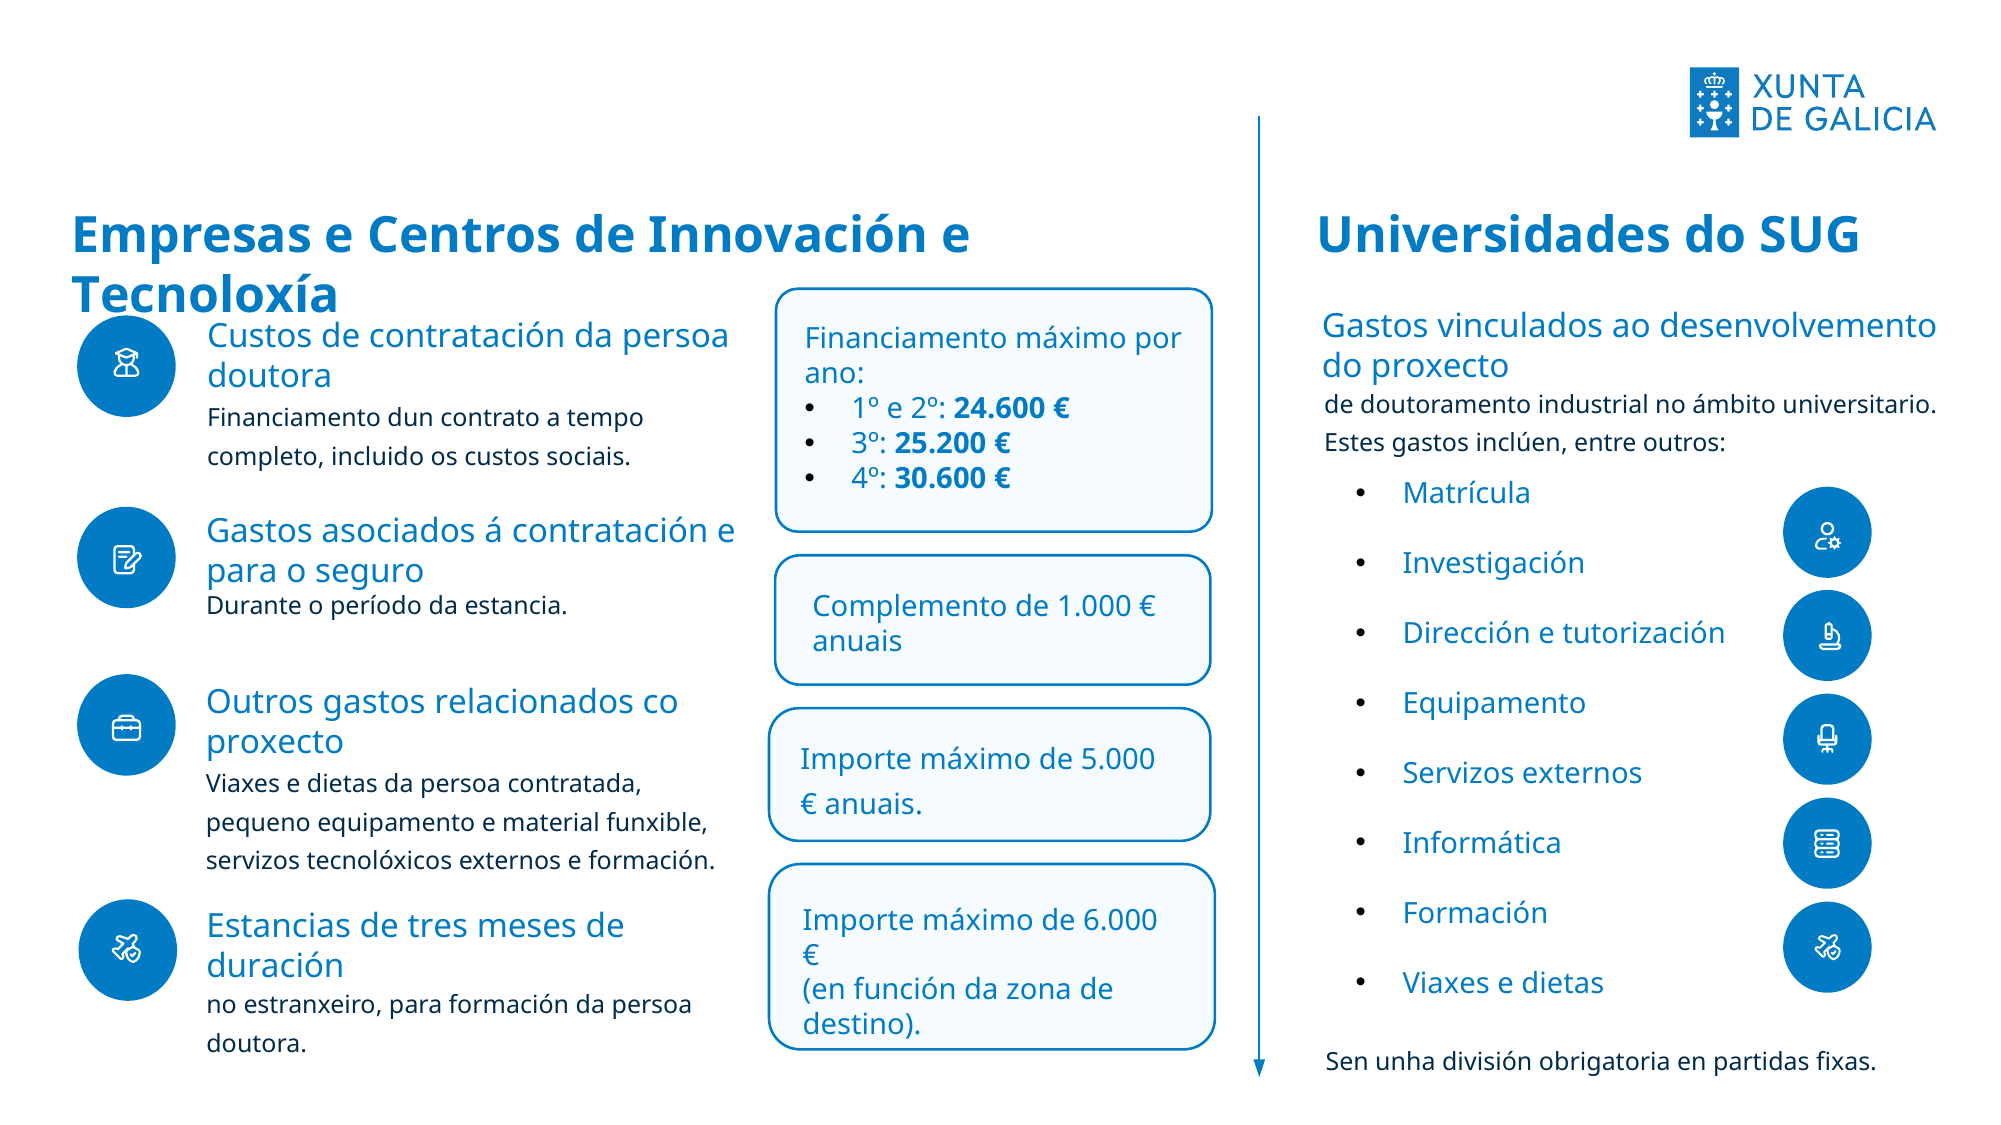

Empresas e Centros de Innovación e Tecnoloxía
Universidades do SUG
Gastos vinculados ao desenvolvemento do proxecto
Custos de contratación da persoa doutora
Financiamento máximo por ano:
1º e 2º: 24.600 €
3º: 25.200 €
4º: 30.600 €
de doutoramento industrial no ámbito universitario. Estes gastos inclúen, entre outros:
Financiamento dun contrato a tempo completo, incluido os custos sociais.
Matrícula
Investigación
Dirección e tutorización
Equipamento
Servizos externos
Informática
Formación
Viaxes e dietas
Gastos asociados á contratación e para o seguro
Durante o período da estancia.
Complemento de 1.000 € anuais
Outros gastos relacionados co proxecto
Importe máximo de 5.000 € anuais.
Viaxes e dietas da persoa contratada, pequeno equipamento e material funxible, servizos tecnolóxicos externos e formación.
Importe máximo de 6.000 €
(en función da zona de destino).
Estancias de tres meses de duración
no estranxeiro, para formación da persoa doutora.
Sen unha división obrigatoria en partidas fixas.